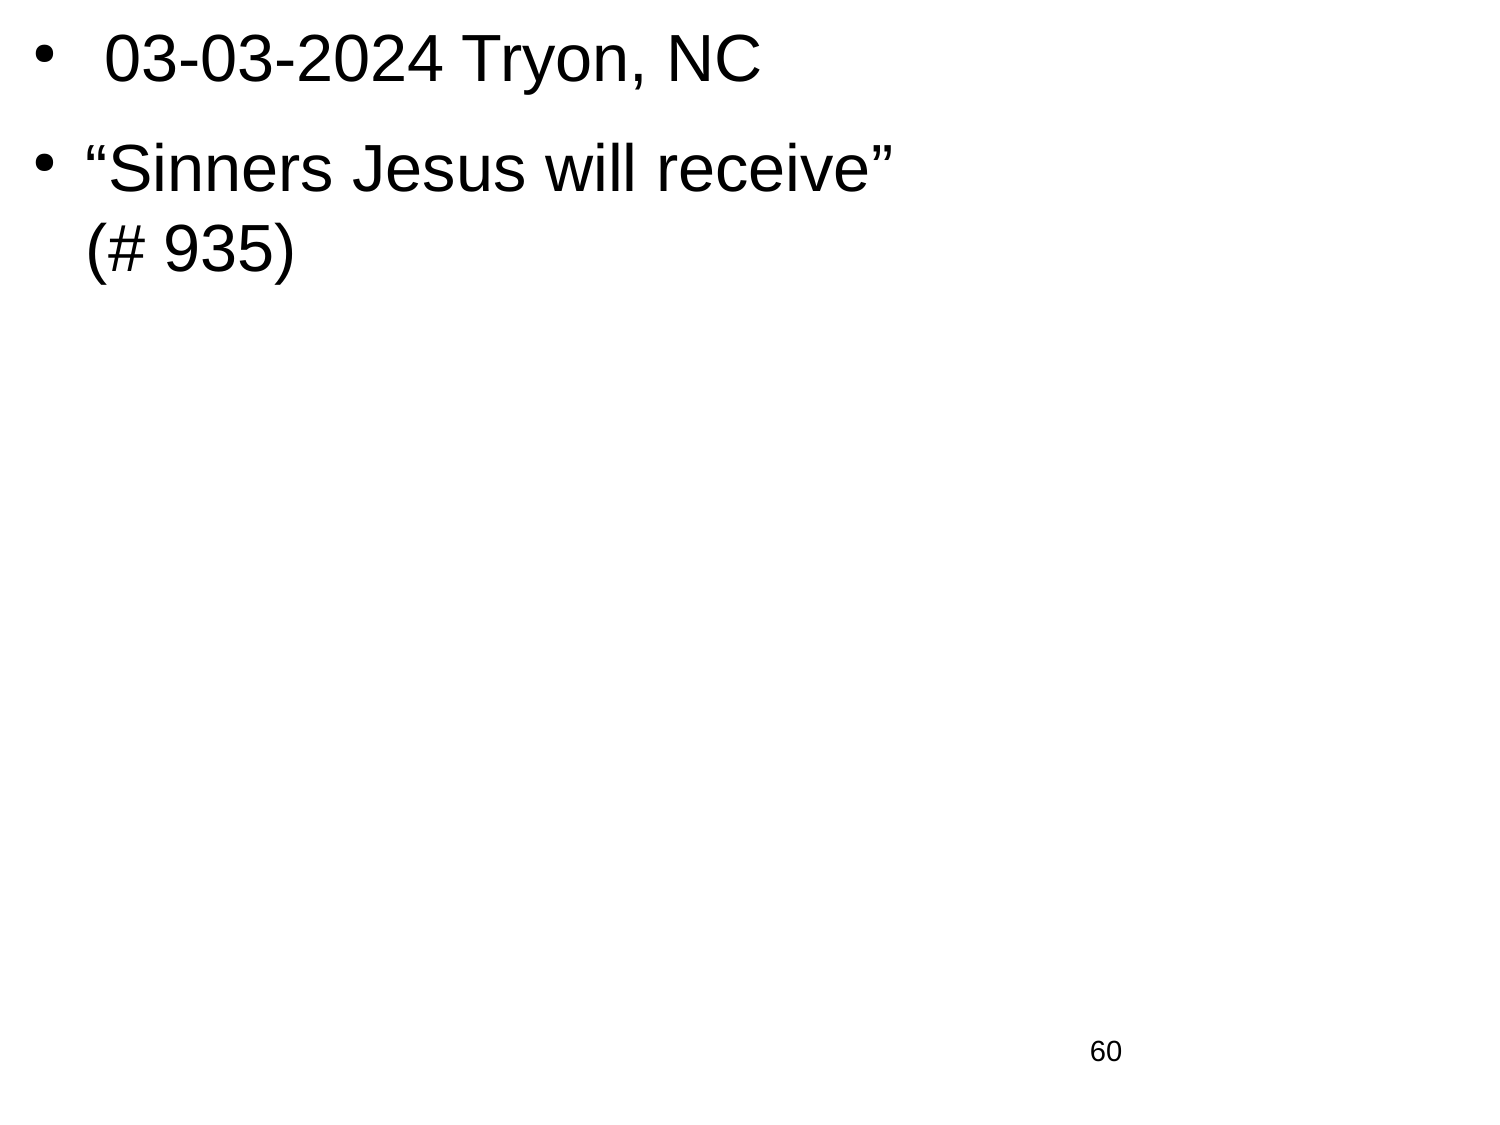

# 03-03-2024 Tryon, NC
“Sinners Jesus will receive”
(# 935)
60